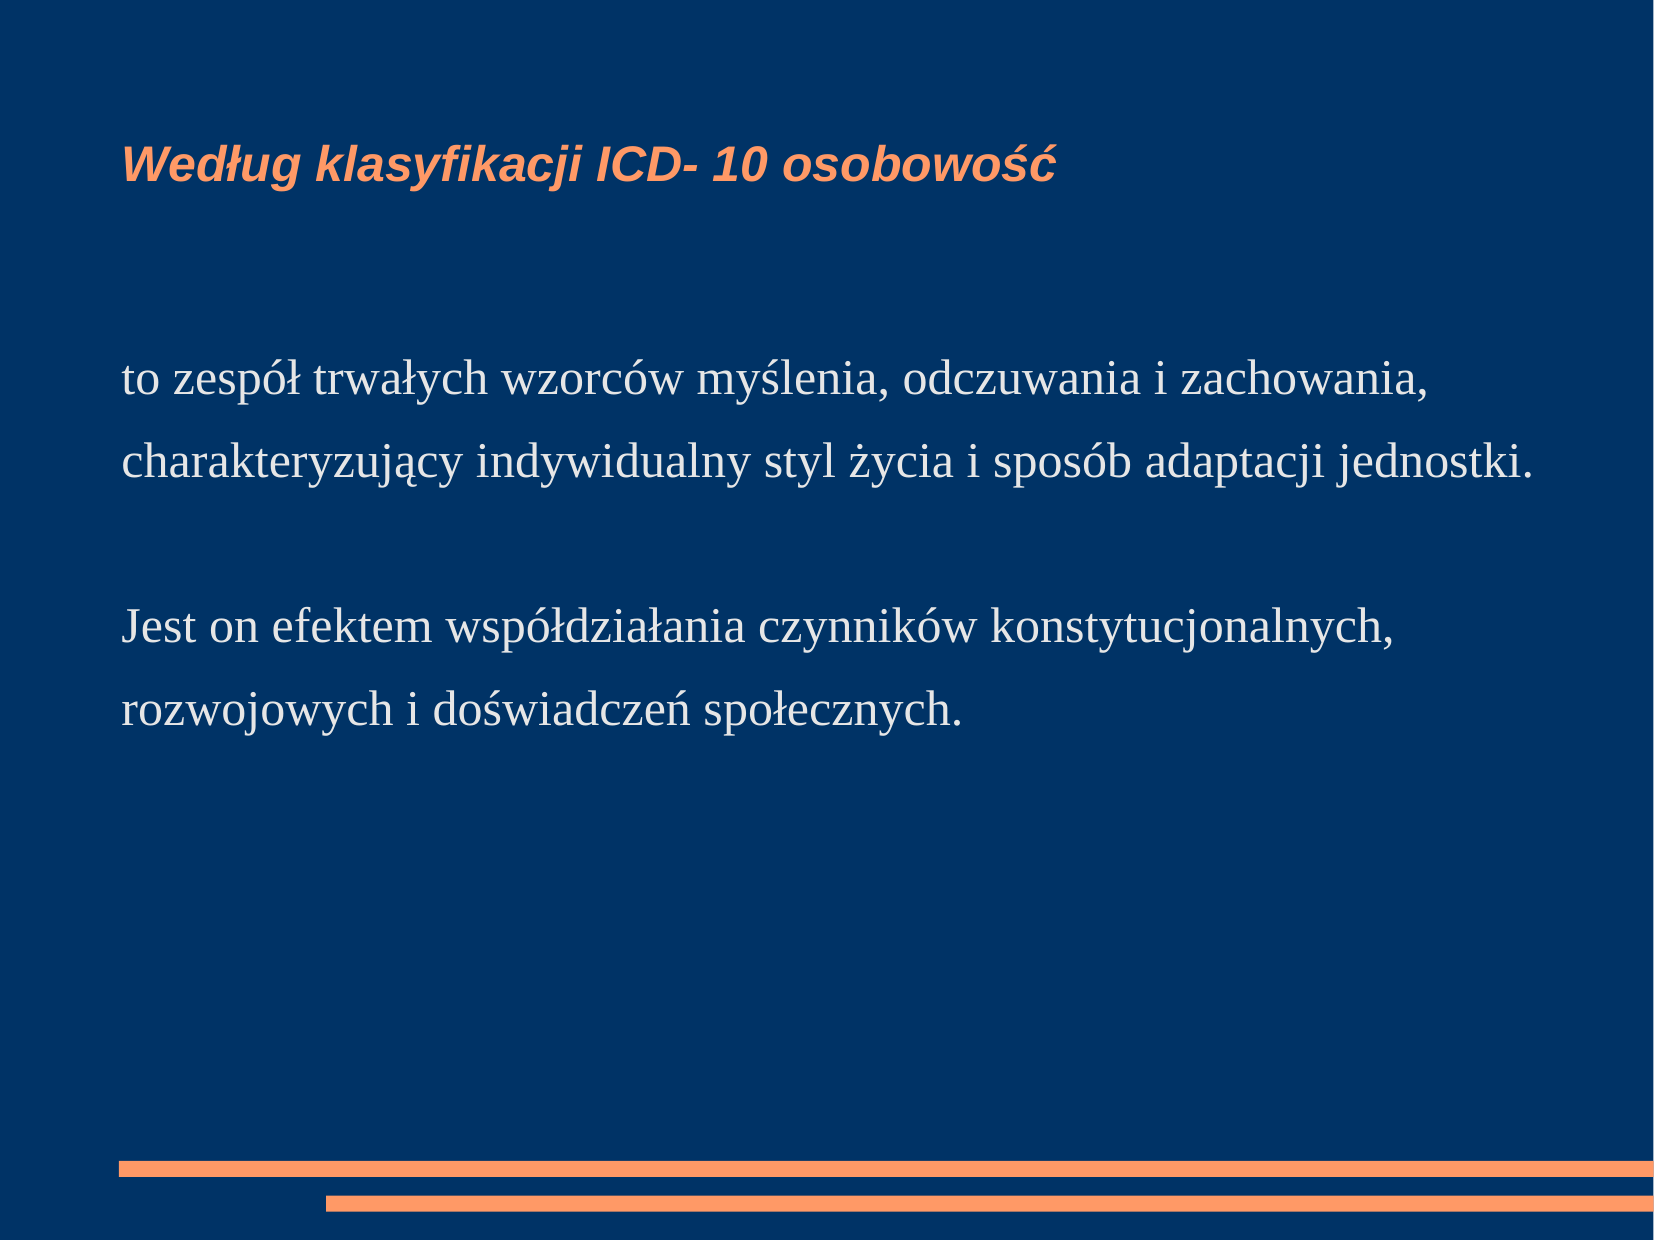

# Według klasyfikacji ICD- 10 osobowość
to zespół trwałych wzorców myślenia, odczuwania i zachowania, charakteryzujący indywidualny styl życia i sposób adaptacji jednostki.
Jest on efektem współdziałania czynników konstytucjonalnych, rozwojowych i doświadczeń społecznych.